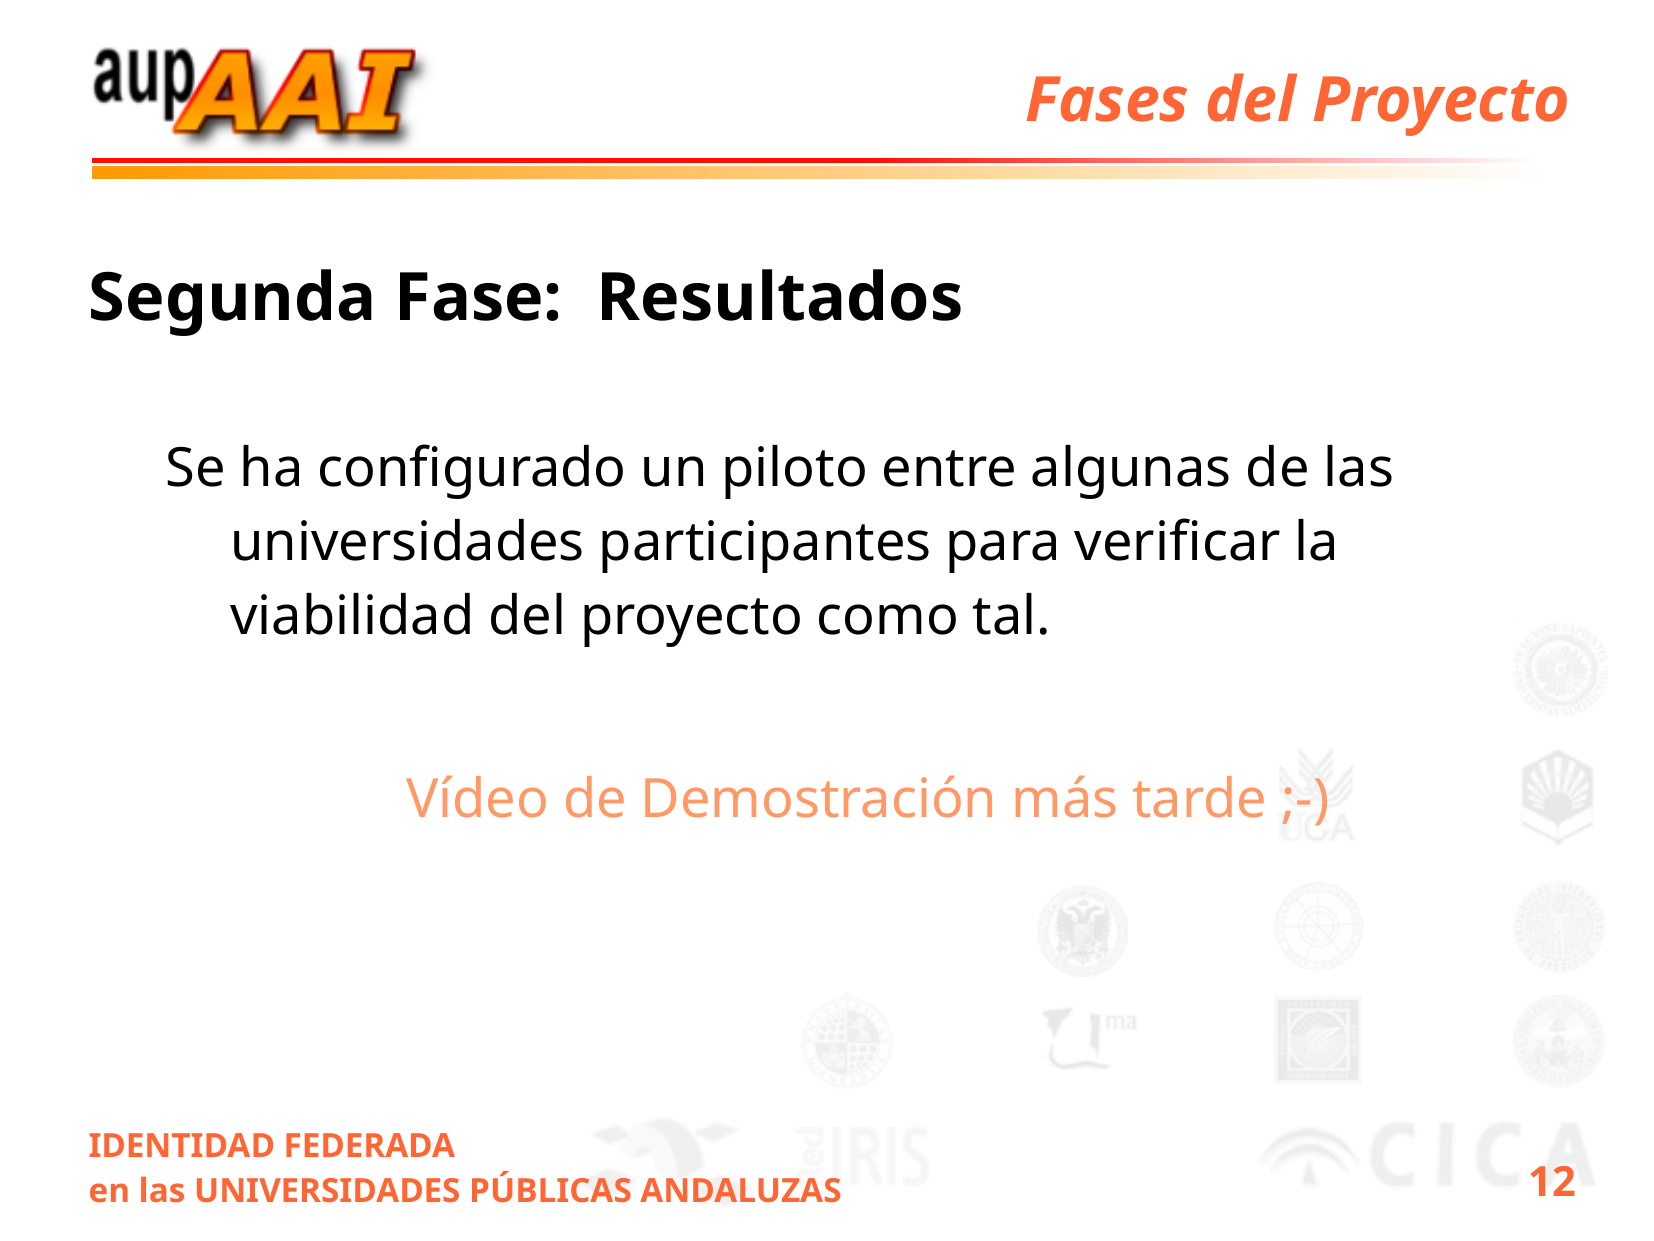

# Fases del Proyecto
Segunda Fase: 	Resultados
Se ha configurado un piloto entre algunas de las universidades participantes para verificar la viabilidad del proyecto como tal.
Vídeo de Demostración más tarde ;-)
12